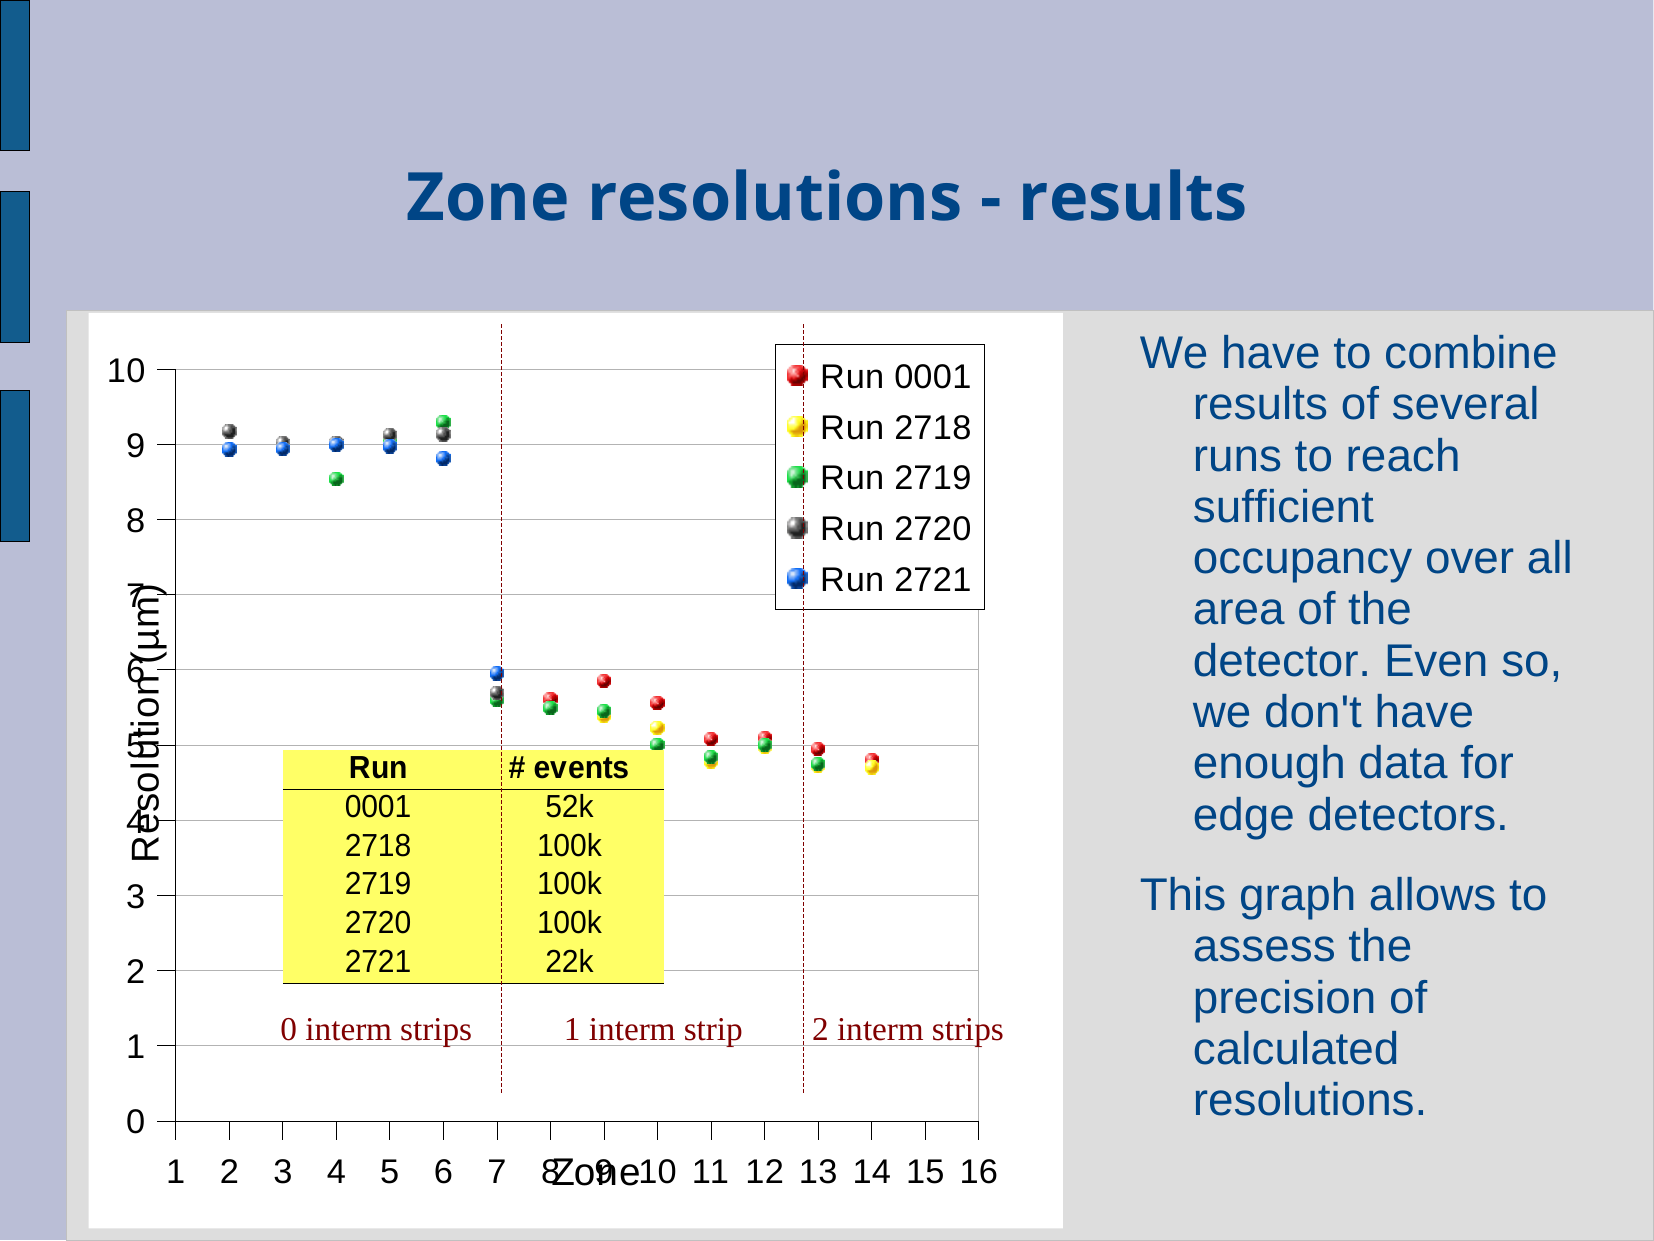

# Zone resolutions - results
### Chart
| Category | Run 0001 | Run 2718 | Run 2719 | Run 2720 | Run 2721 |
|---|---|---|---|---|---|
| 1 | None | None | None | None | None |
| 2 | None | None | None | 9.17 | 8.93 |
| 3 | None | None | None | 9.01 | 8.94 |
| 4 | None | None | 8.54 | 9.02 | 8.99 |
| 5 | None | None | 9.03 | 9.12 | 8.97 |
| 6 | None | None | 9.29 | 9.13 | 8.81 |
| 7 | 5.66 | None | 5.6 | 5.69 | 5.95 |
| 8 | 5.61 | None | 5.49 | None | None |
| 9 | 5.85 | 5.39 | 5.45 | None | None |
| 10 | 5.56 | 5.23 | 5.0 | None | None |
| 11 | 5.08 | 4.78 | 4.84 | None | None |
| 12 | 5.09 | 4.97 | 5.0 | None | None |
| 13 | 4.95 | 4.72 | 4.75 | None | None |
| 14 | 4.8 | 4.7 | None | None | None |
| 15 | None | None | None | None | None |
| 16 | None | None | None | None | None |
We have to combine results of several runs to reach sufficient occupancy over all area of the detector. Even so, we don't have enough data for edge detectors.
This graph allows to assess the precision of calculated resolutions.
0 interm strips
1 interm strip
2 interm strips